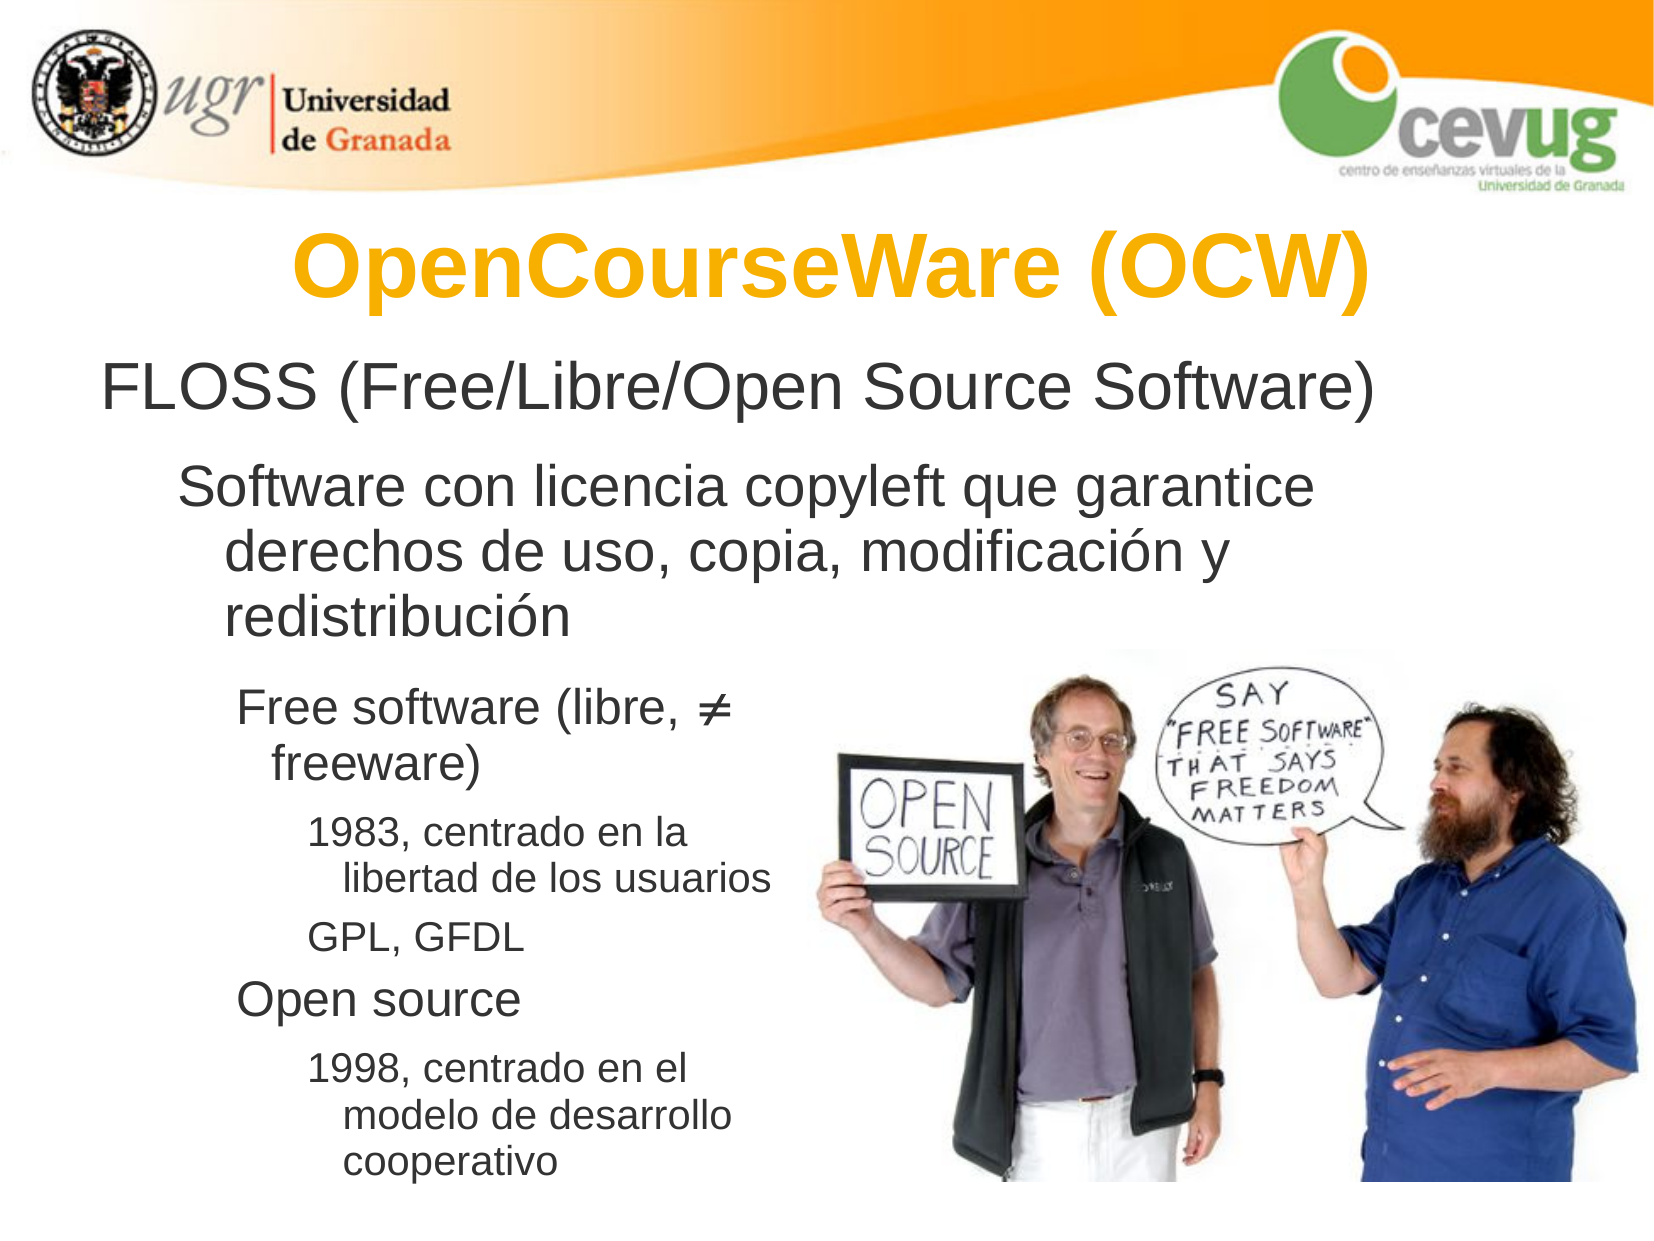

# OpenCourseWare (OCW)
FLOSS (Free/Libre/Open Source Software)
Software con licencia copyleft que garantice derechos de uso, copia, modificación y redistribución
Free software (libre,  freeware)
1983, centrado en la libertad de los usuarios
GPL, GFDL
Open source
1998, centrado en el modelo de desarrollo cooperativo